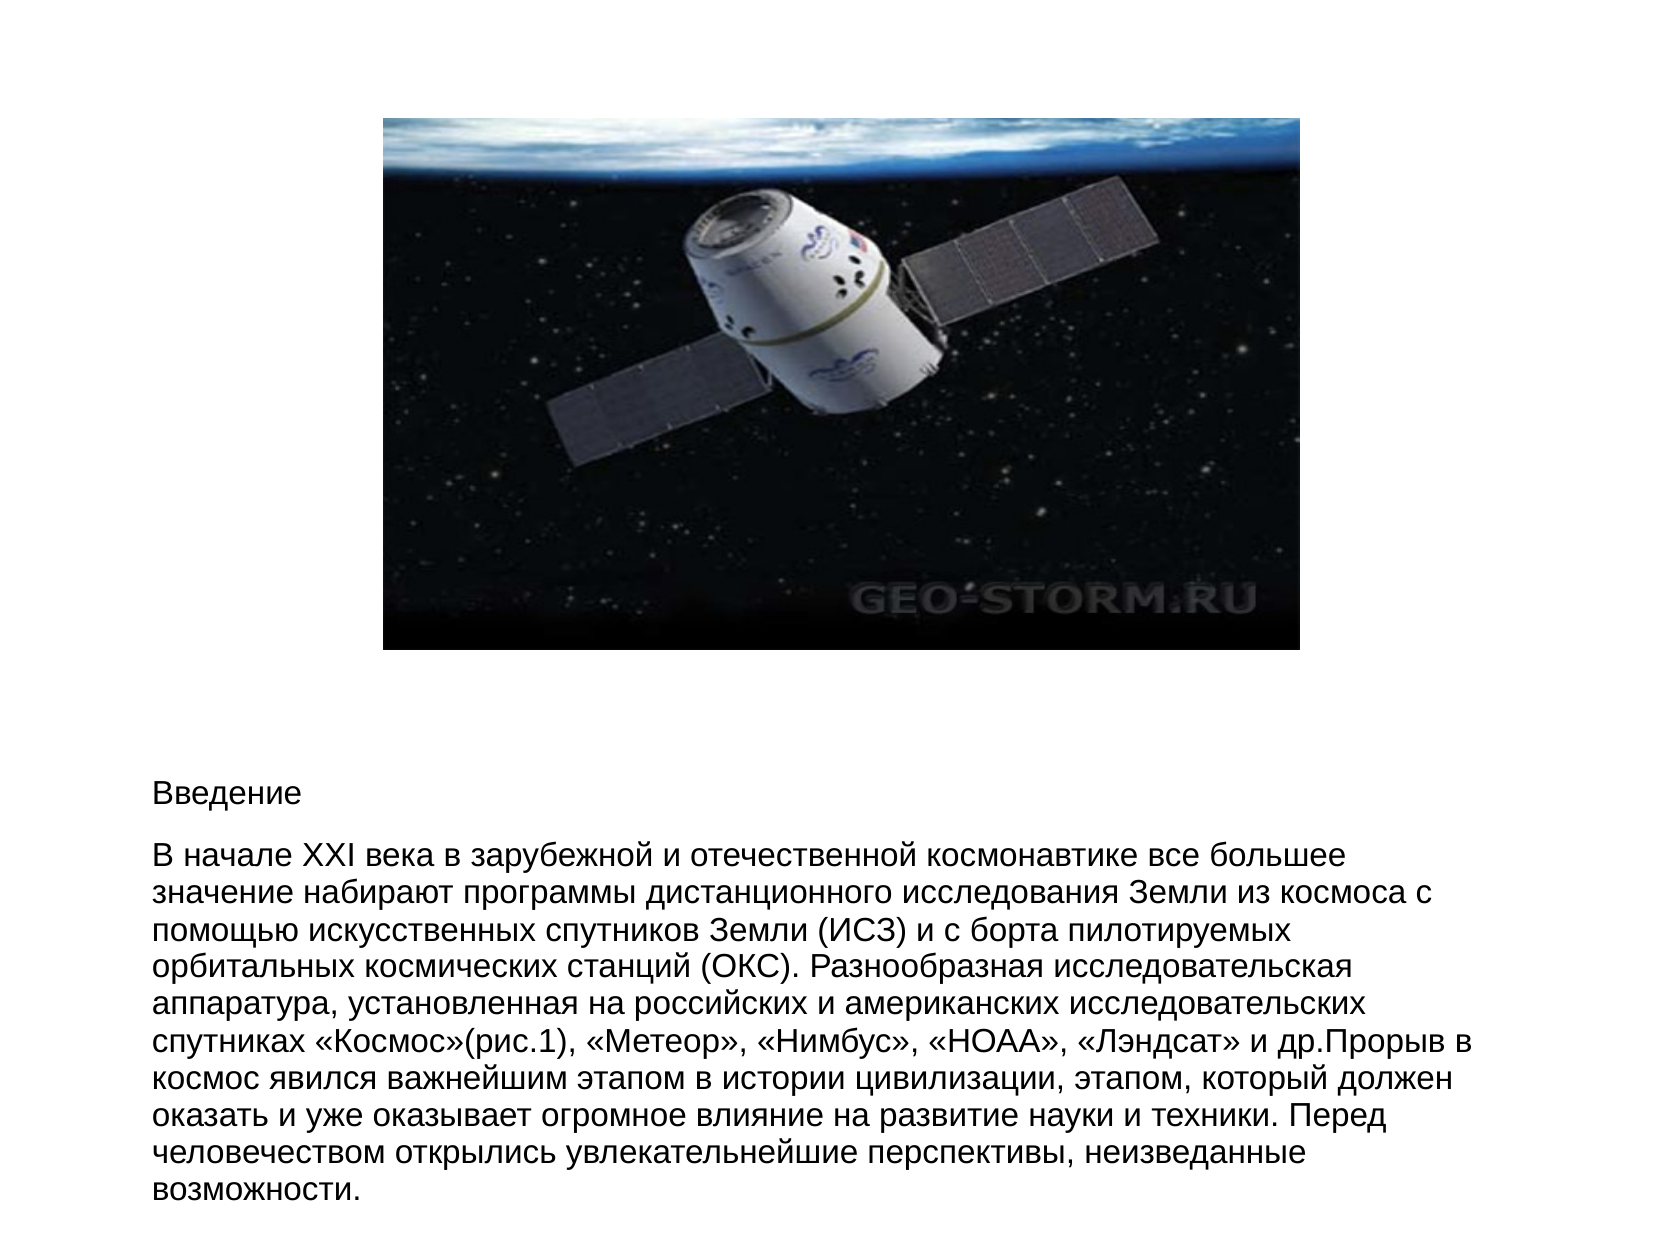

Введение
В начале ХХI века в зарубежной и отечественной космонавтике все большее значение набирают программы дистанционного исследования Земли из космоса с помощью искусственных спутников Земли (ИСЗ) и с борта пилотируемых орбитальных космических станций (ОКС). Разнообразная исследовательская аппаратура, установленная на российских и американских исследовательских спутниках «Космос»(рис.1), «Метеор», «Нимбус», «НОАА», «Лэндсат» и др.Прорыв в космос явился важнейшим этапом в истории цивилизации, этапом, который должен оказать и уже оказывает огромное влияние на развитие науки и техники. Перед человечеством открылись увлекательнейшие перспективы, неизведанные возможности.